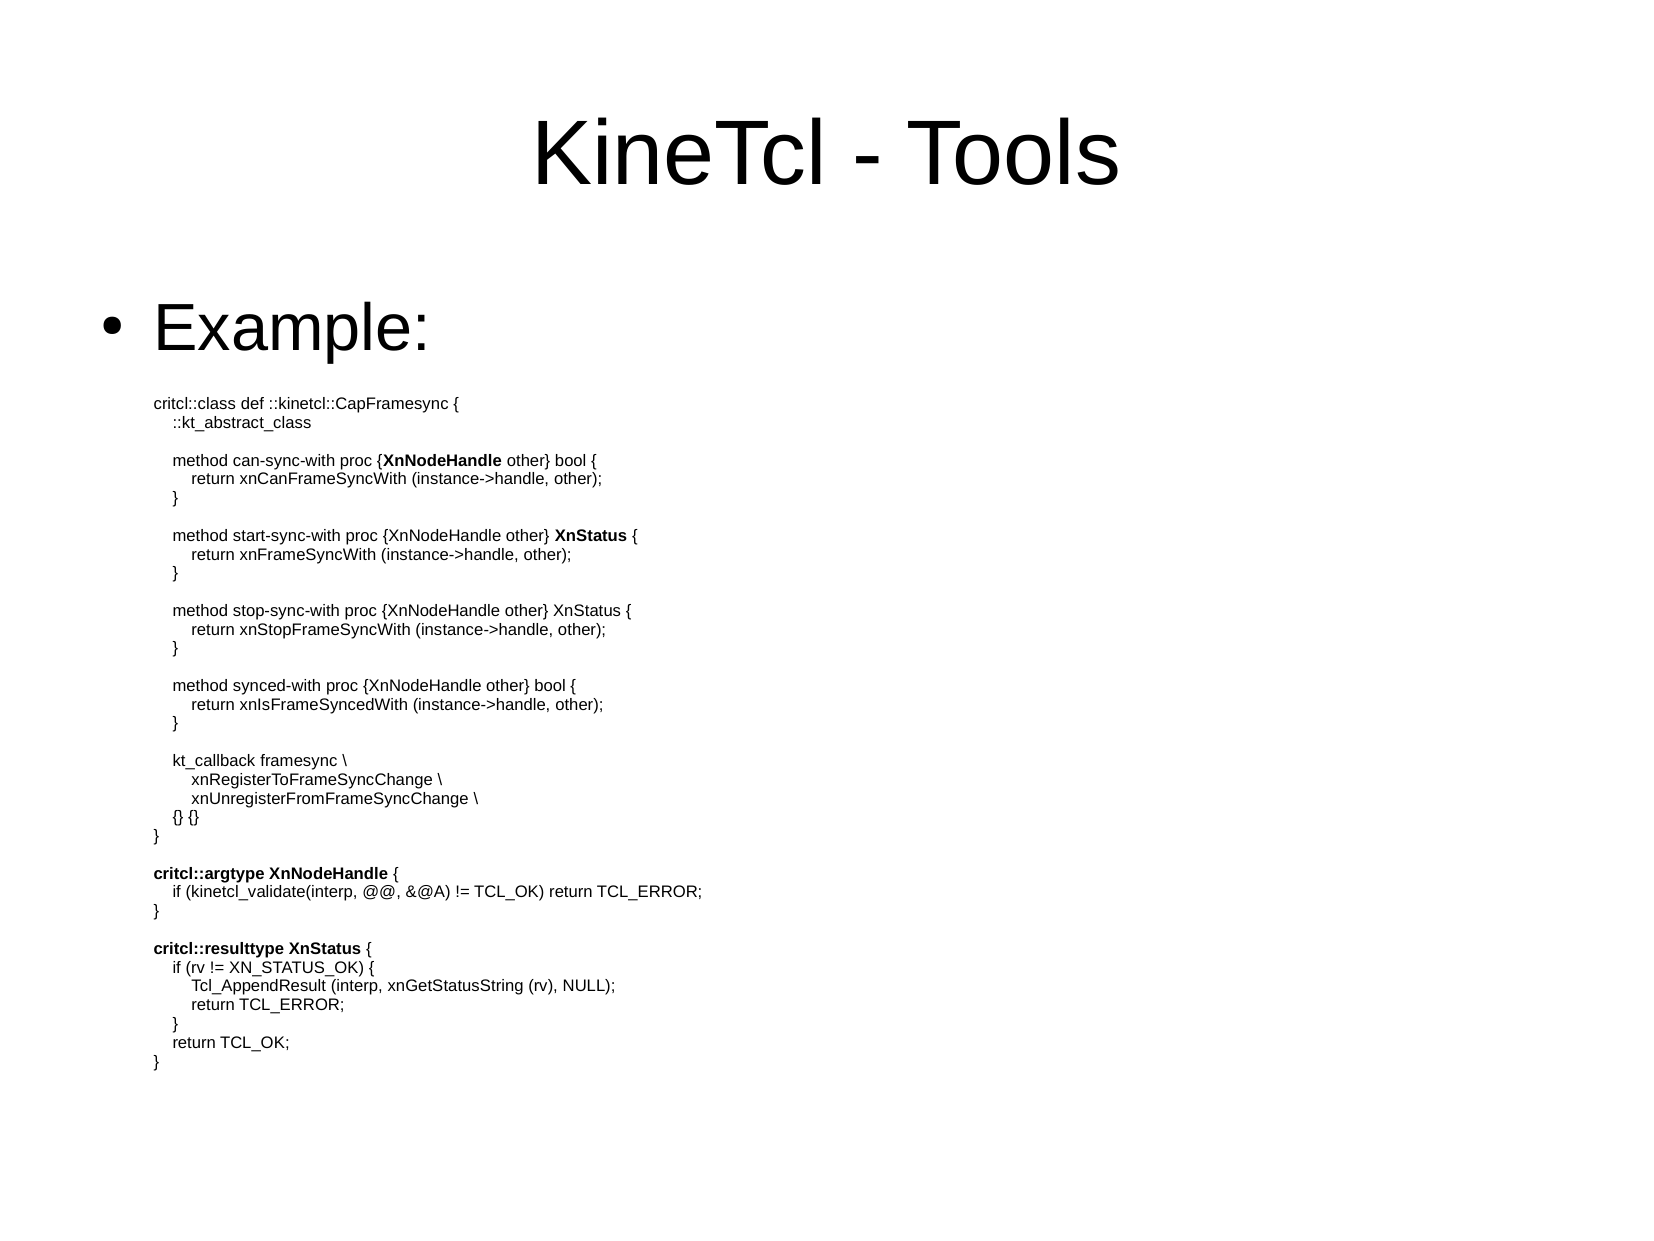

# KineTcl - Tools
Example:
critcl::class def ::kinetcl::CapFramesync {
 ::kt_abstract_class
 method can-sync-with proc {XnNodeHandle other} bool {
 return xnCanFrameSyncWith (instance->handle, other);
 }
 method start-sync-with proc {XnNodeHandle other} XnStatus {
 return xnFrameSyncWith (instance->handle, other);
 }
 method stop-sync-with proc {XnNodeHandle other} XnStatus {
 return xnStopFrameSyncWith (instance->handle, other);
 }
 method synced-with proc {XnNodeHandle other} bool {
 return xnIsFrameSyncedWith (instance->handle, other);
 }
 kt_callback framesync \
 xnRegisterToFrameSyncChange \
 xnUnregisterFromFrameSyncChange \
 {} {}
}
critcl::argtype XnNodeHandle {
 if (kinetcl_validate(interp, @@, &@A) != TCL_OK) return TCL_ERROR;
}
critcl::resulttype XnStatus {
 if (rv != XN_STATUS_OK) {
 Tcl_AppendResult (interp, xnGetStatusString (rv), NULL);
 return TCL_ERROR;
 }
 return TCL_OK;
}